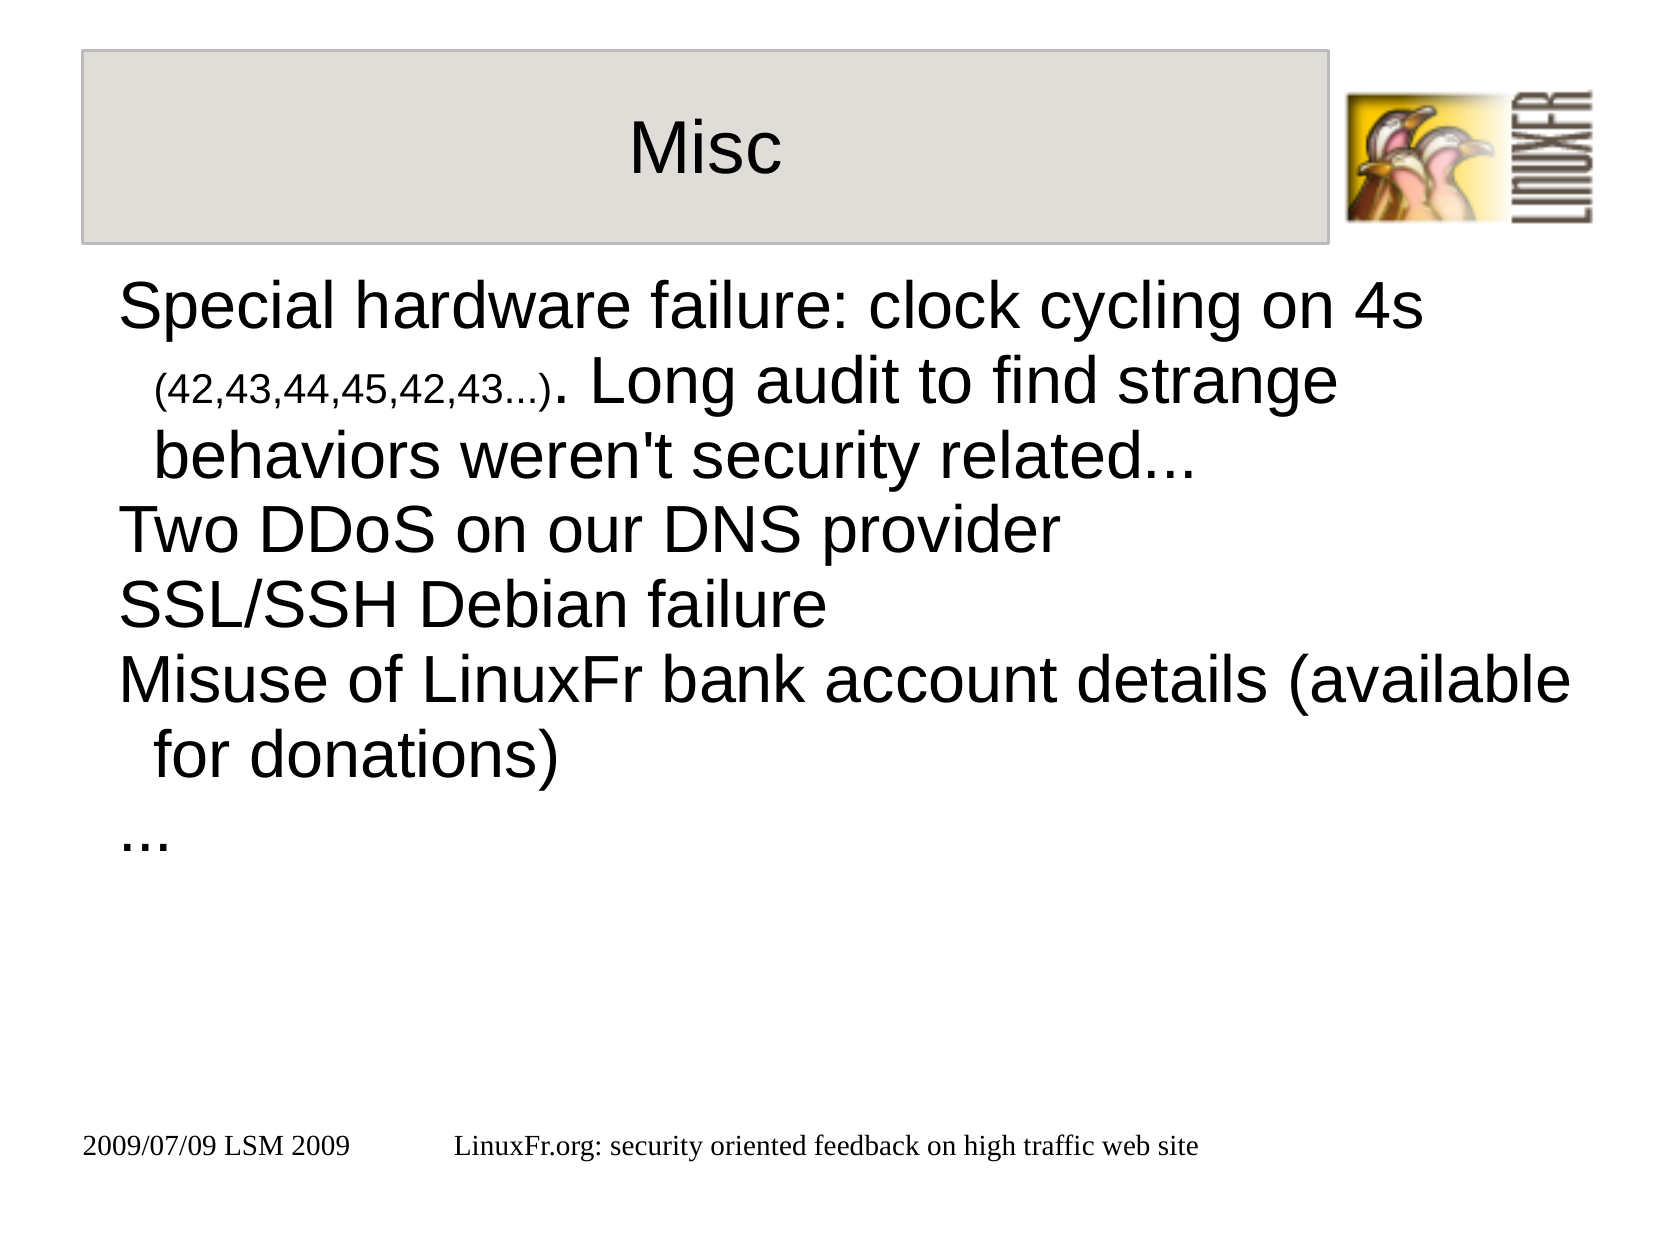

# Misc
Special hardware failure: clock cycling on 4s (42,43,44,45,42,43...). Long audit to find strange behaviors weren't security related...
Two DDoS on our DNS provider
SSL/SSH Debian failure
Misuse of LinuxFr bank account details (available for donations)
...